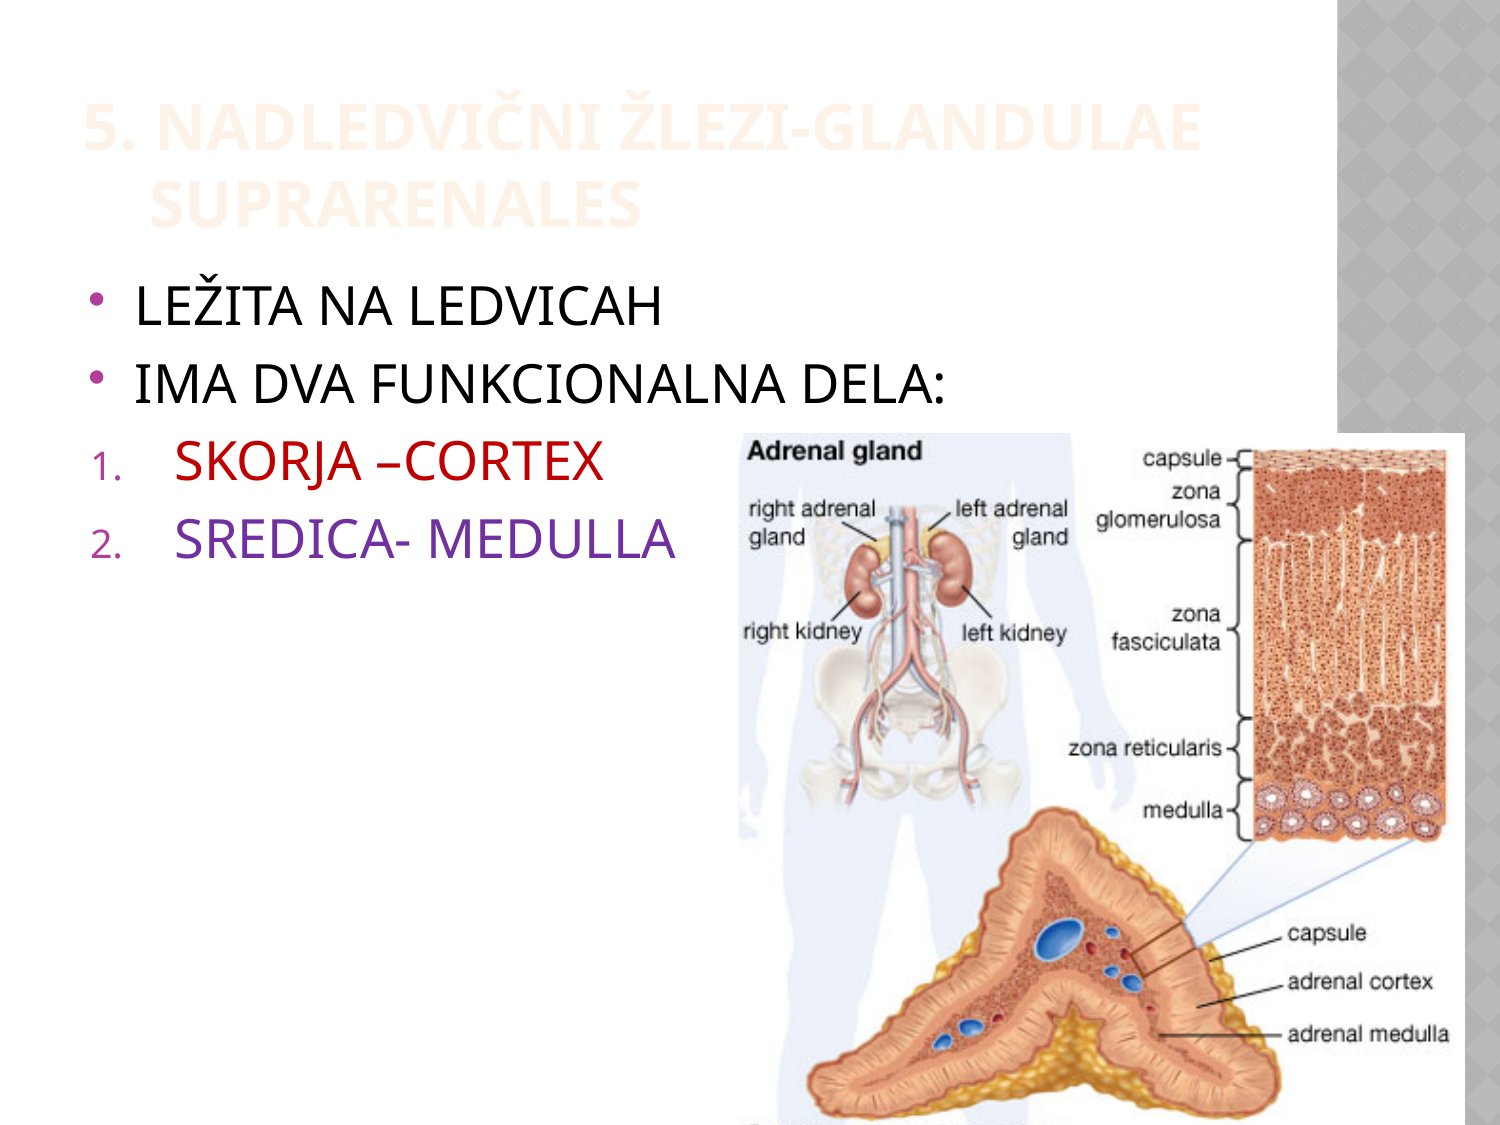

# 5. NADLEDVIČNI ŽLEZI-GLANDULAE SUPRARENALES
LEŽITA NA LEDVICAH
IMA DVA FUNKCIONALNA DELA:
SKORJA –CORTEX
SREDICA- MEDULLA